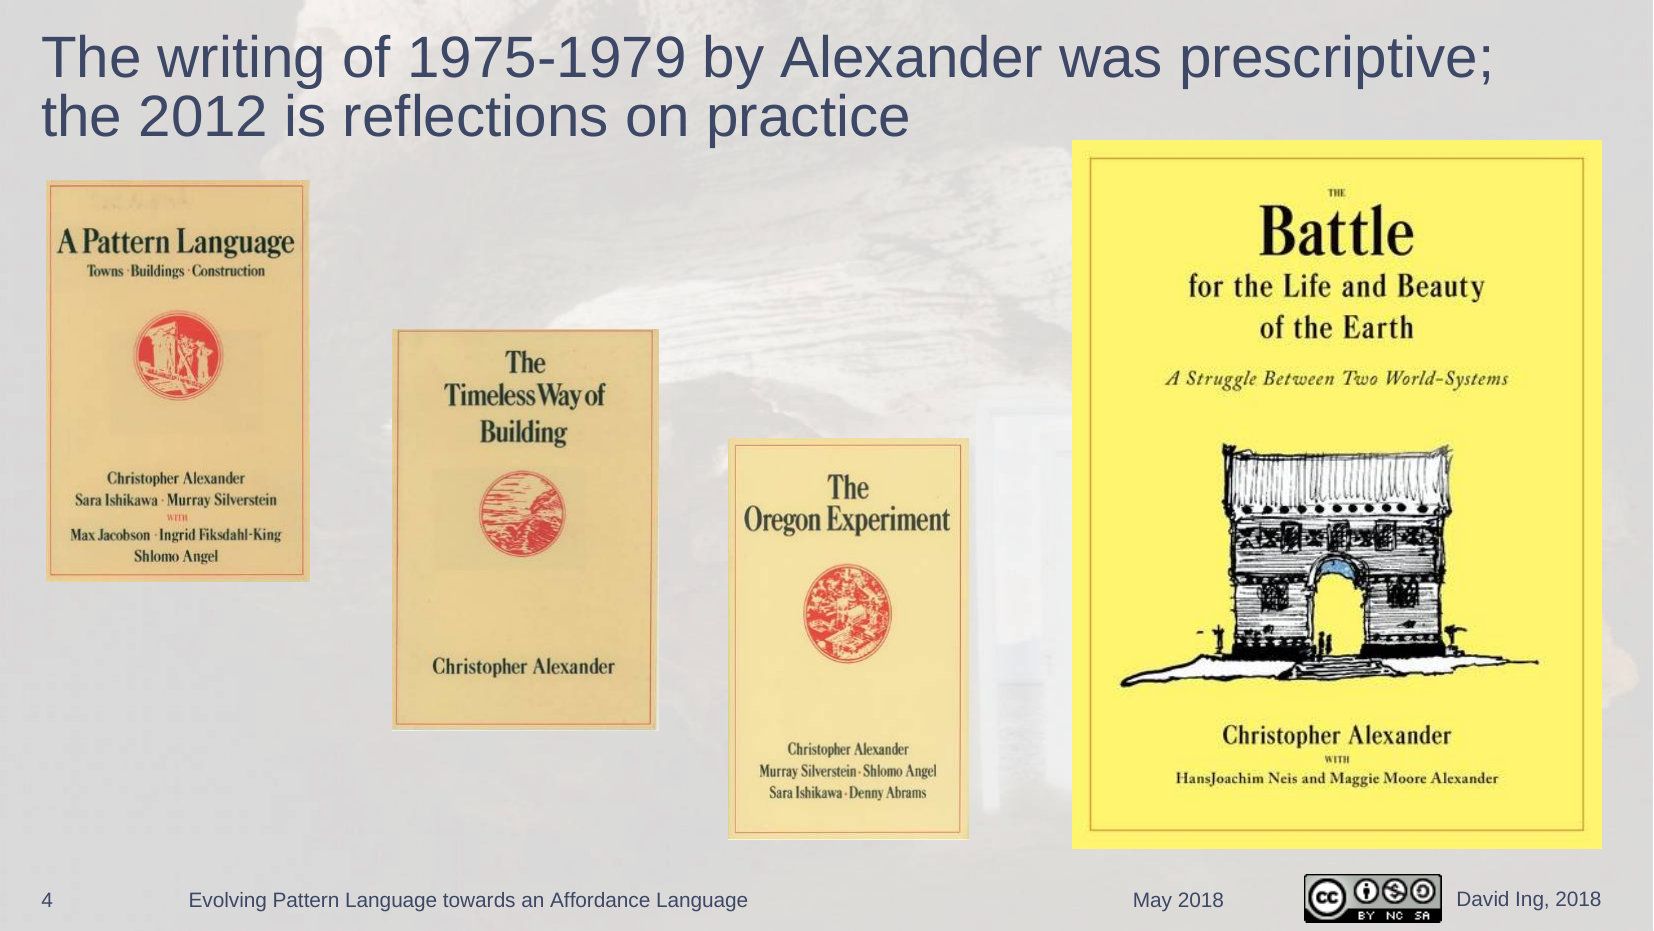

# The writing of 1975-1979 by Alexander was prescriptive; the 2012 is reflections on practice
Evolving Pattern Language towards an Affordance Language
May 2018
4